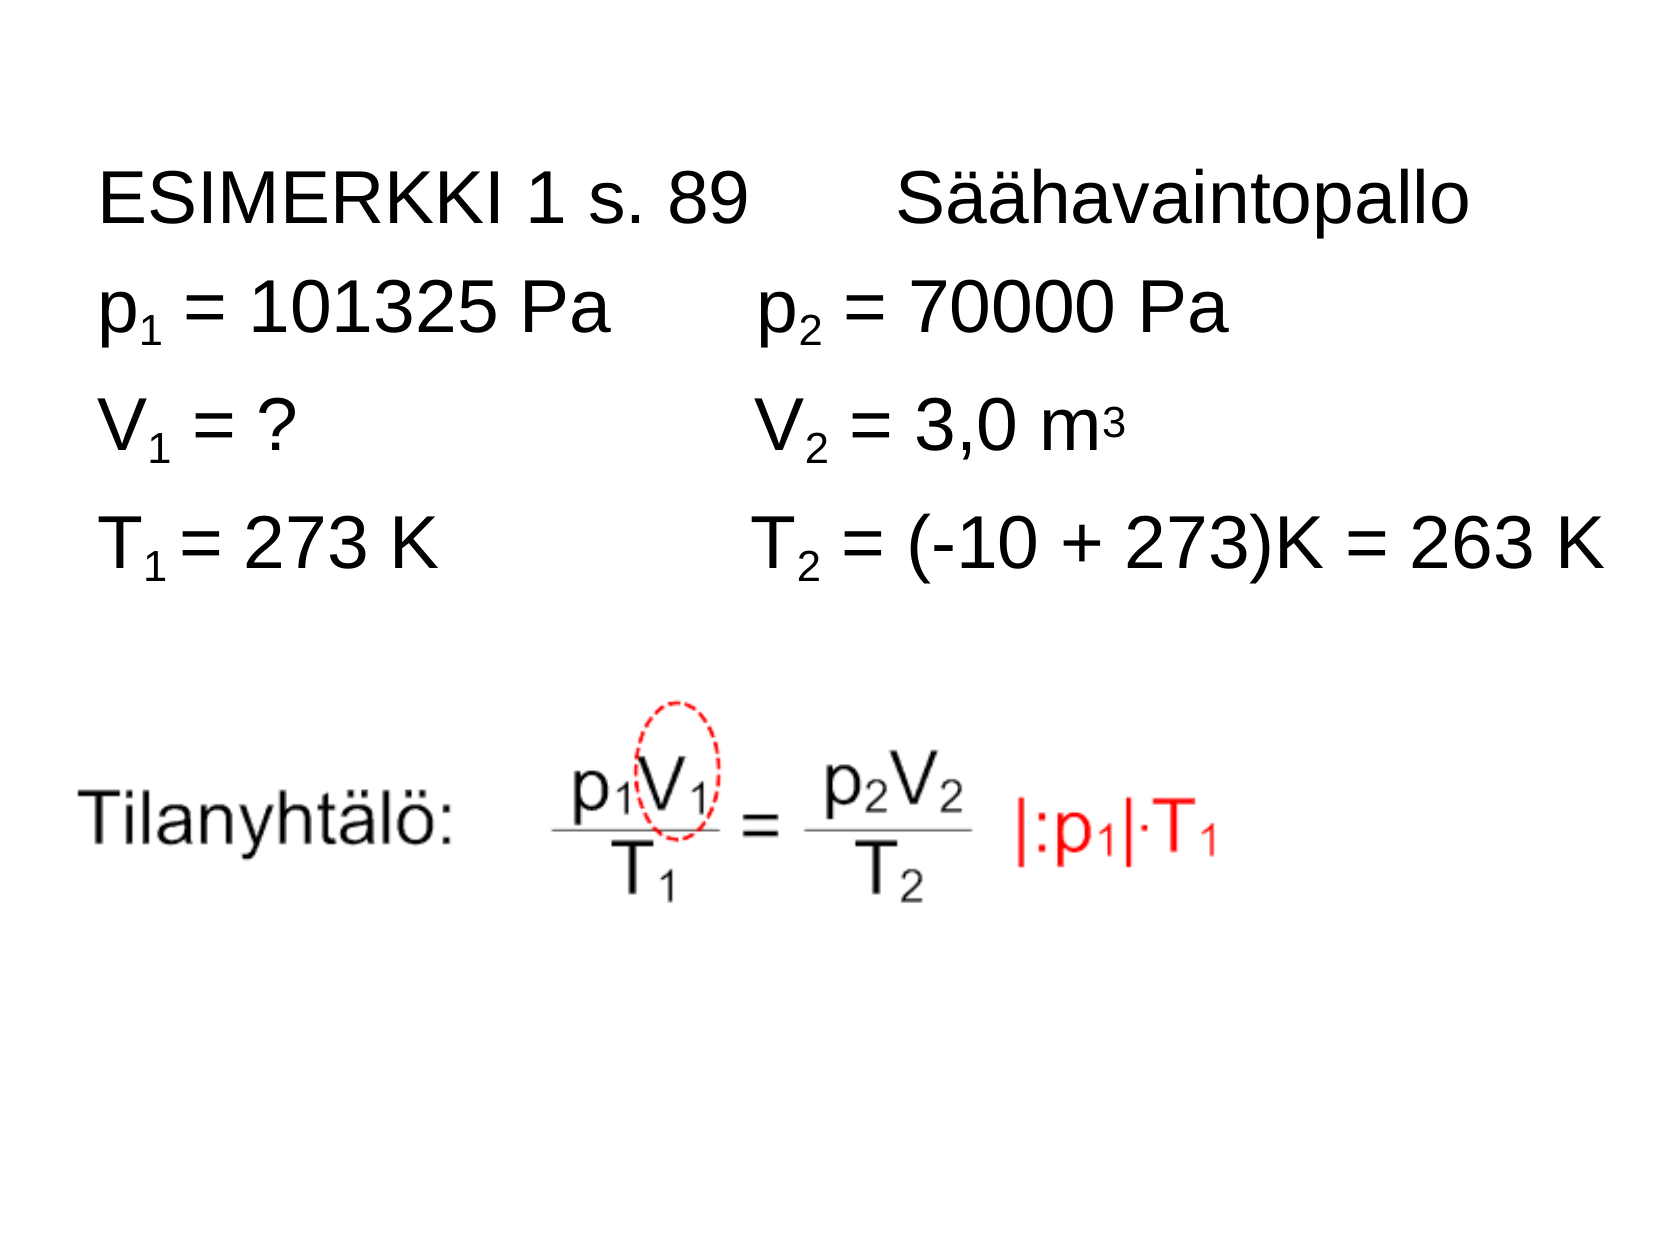

ESIMERKKI 1 s. 89 Säähavaintopallo
p1 = 101325 Pa p2 = 70000 Pa
V1 = ? V2 = 3,0 m3
T1 = 273 K T2 = (-10 + 273)K = 263 K